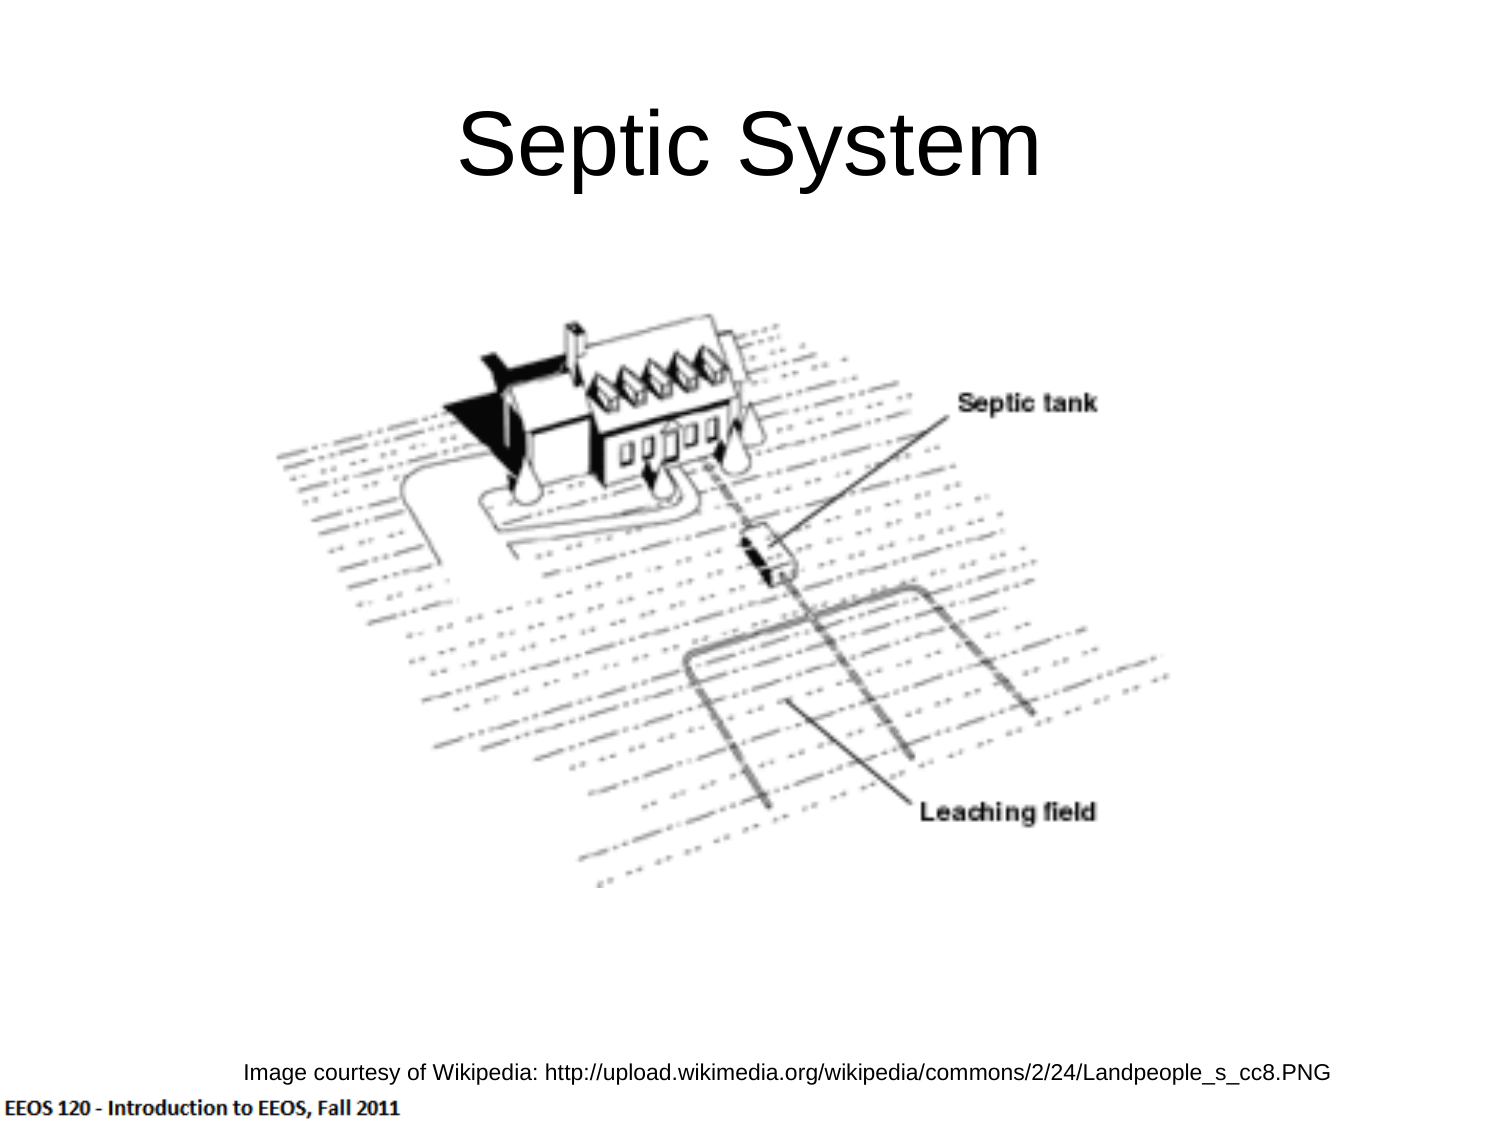

# Septic System
Image courtesy of Wikipedia: http://upload.wikimedia.org/wikipedia/commons/2/24/Landpeople_s_cc8.PNG